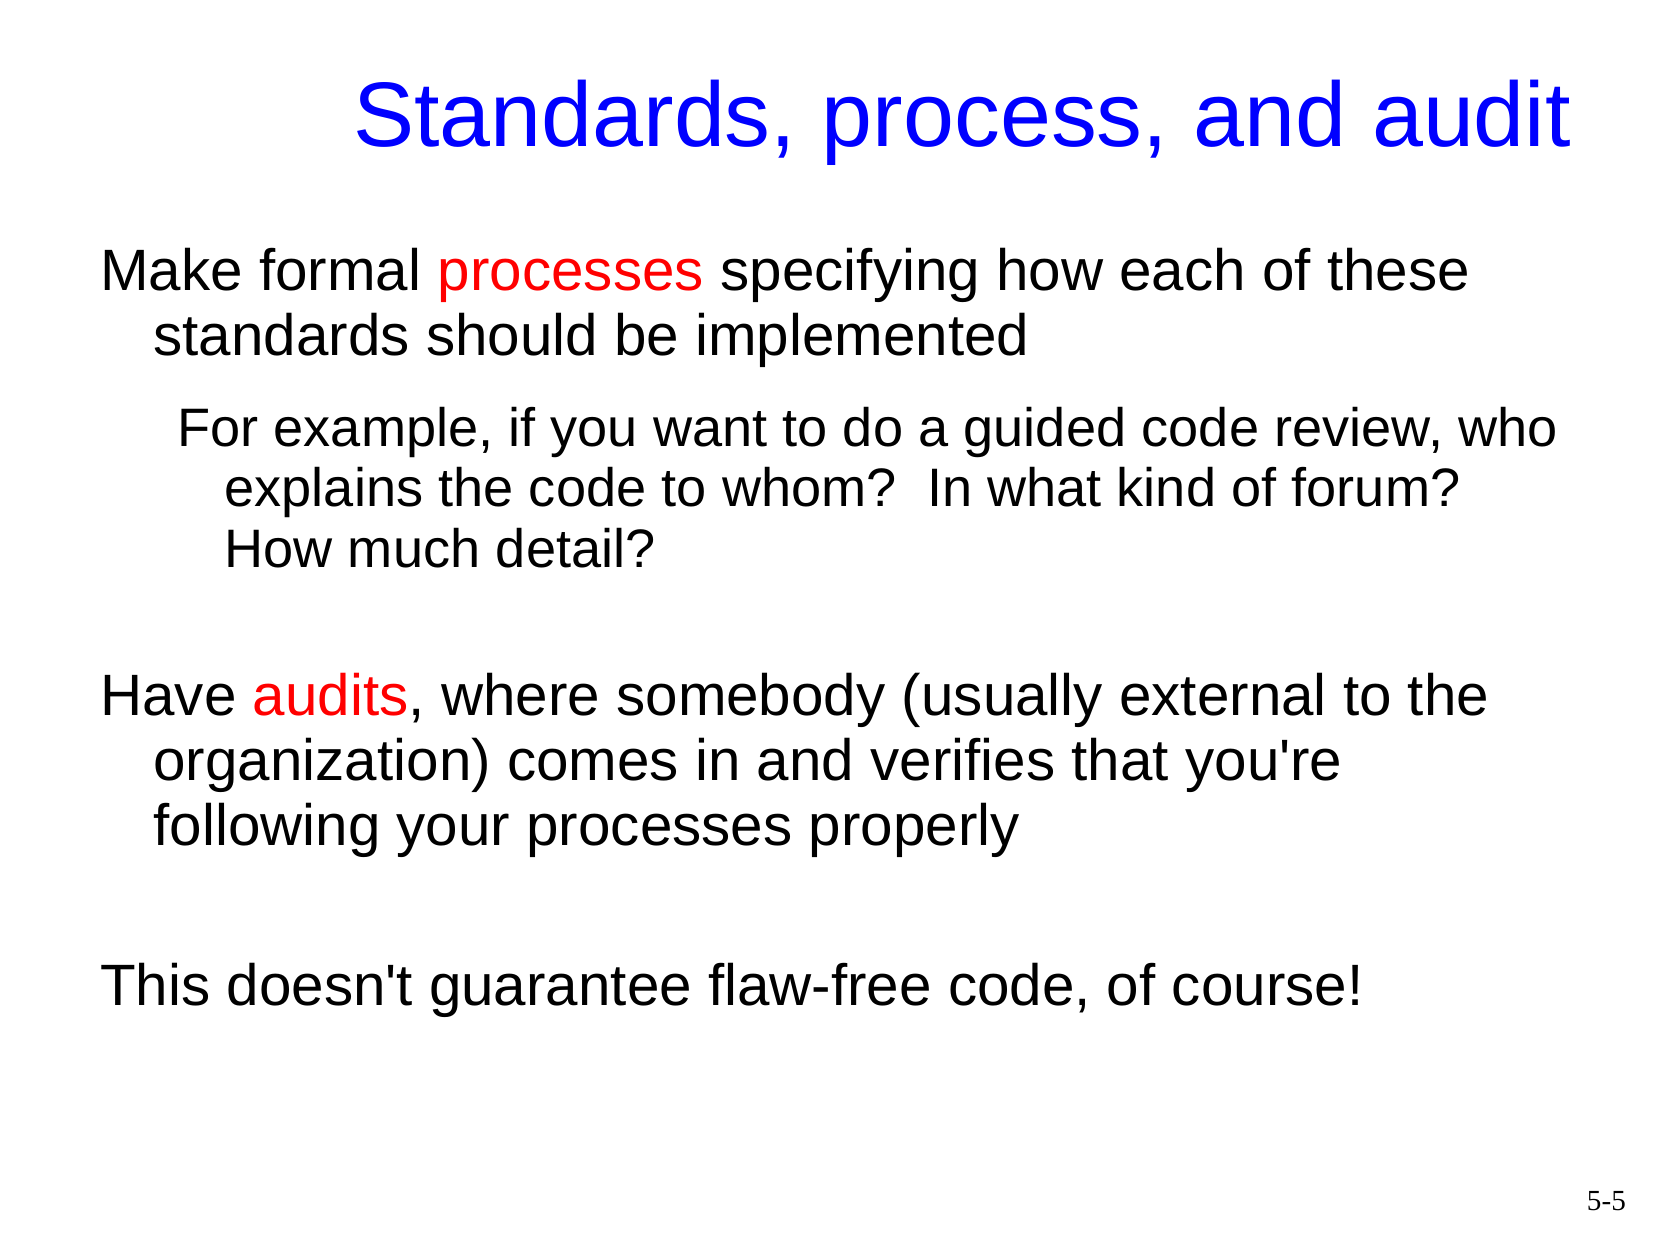

# Standards, process, and audit
Make formal processes specifying how each of these standards should be implemented
For example, if you want to do a guided code review, who explains the code to whom? In what kind of forum? How much detail?
Have audits, where somebody (usually external to the organization) comes in and verifies that you're following your processes properly
This doesn't guarantee flaw-free code, of course!